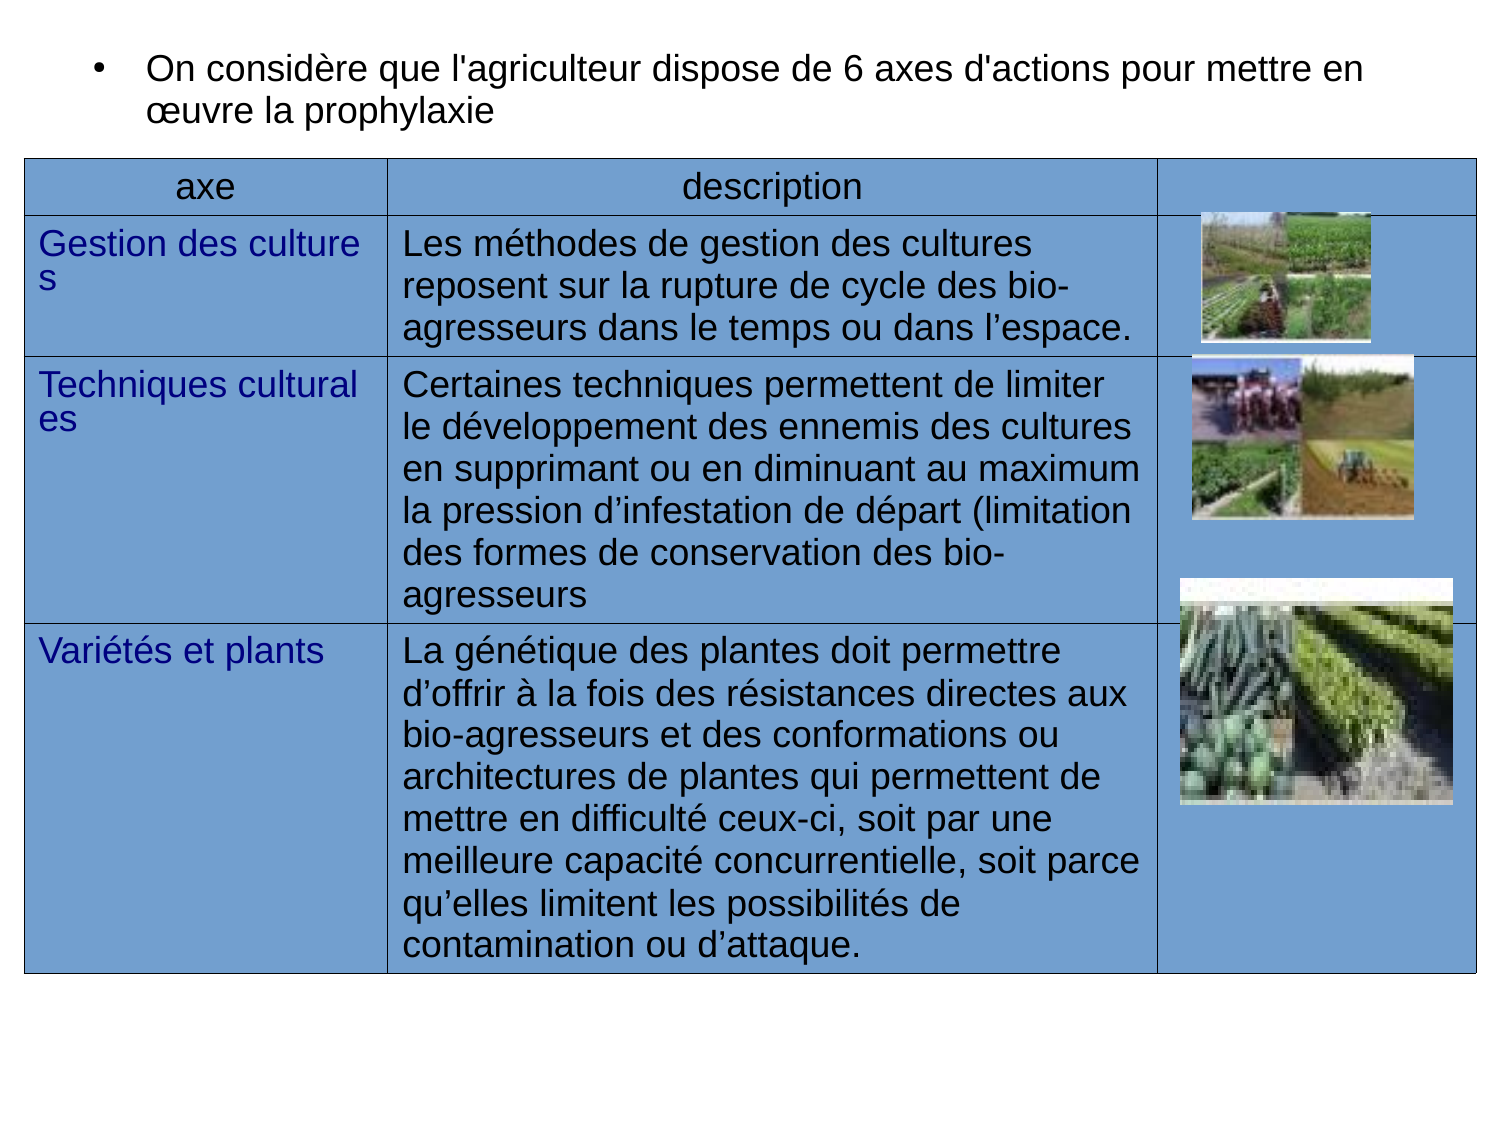

# On considère que l'agriculteur dispose de 6 axes d'actions pour mettre en œuvre la prophylaxie
| axe | description | |
| --- | --- | --- |
| Gestion des cultures | Les méthodes de gestion des cultures reposent sur la rupture de cycle des bio-agresseurs dans le temps ou dans l’espace. | |
| Techniques culturales | Certaines techniques permettent de limiter le développement des ennemis des cultures en supprimant ou en diminuant au maximum la pression d’infestation de départ (limitation des formes de conservation des bio-agresseurs | |
| Variétés et plants | La génétique des plantes doit permettre d’offrir à la fois des résistances directes aux bio-agresseurs et des conformations ou architectures de plantes qui permettent de mettre en difficulté ceux-ci, soit par une meilleure capacité concurrentielle, soit parce qu’elles limitent les possibilités de contamination ou d’attaque. | |